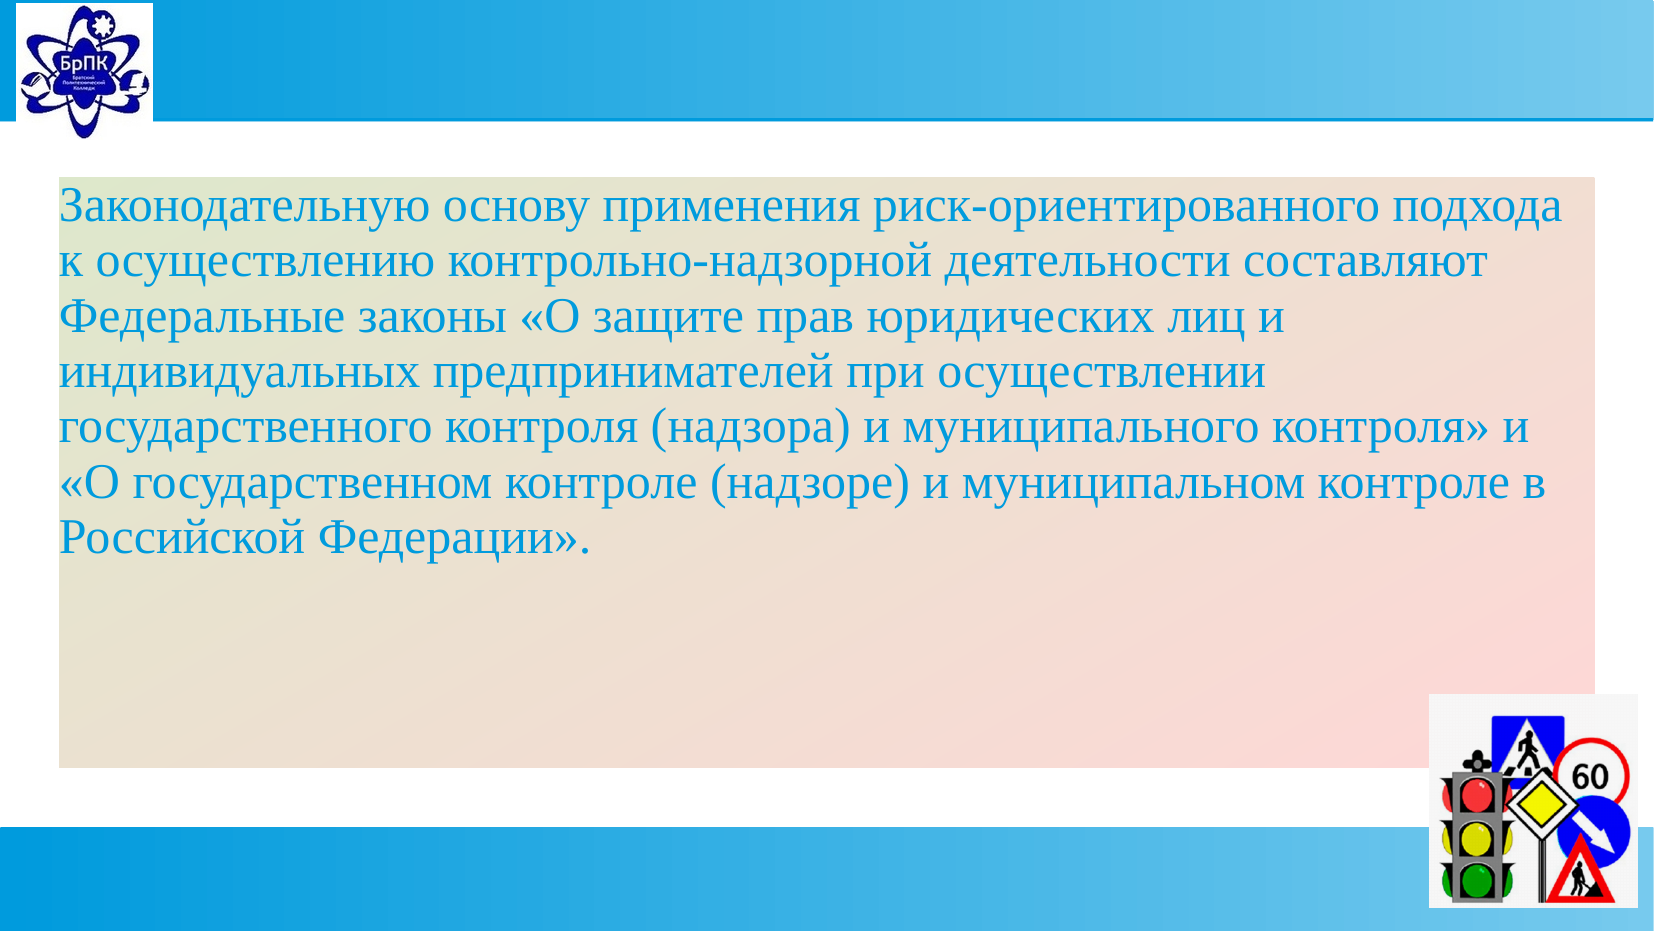

# Законодательную основу применения риск-ориентированного подхода к осуществлению контрольно-надзорной деятельности составляют Федеральные законы «О защите прав юридических лиц и индивидуальных предпринимателей при осуществлении государственного контроля (надзора) и муниципального контроля» и «О государственном контроле (надзоре) и муниципальном контроле в Российской Федерации».
11